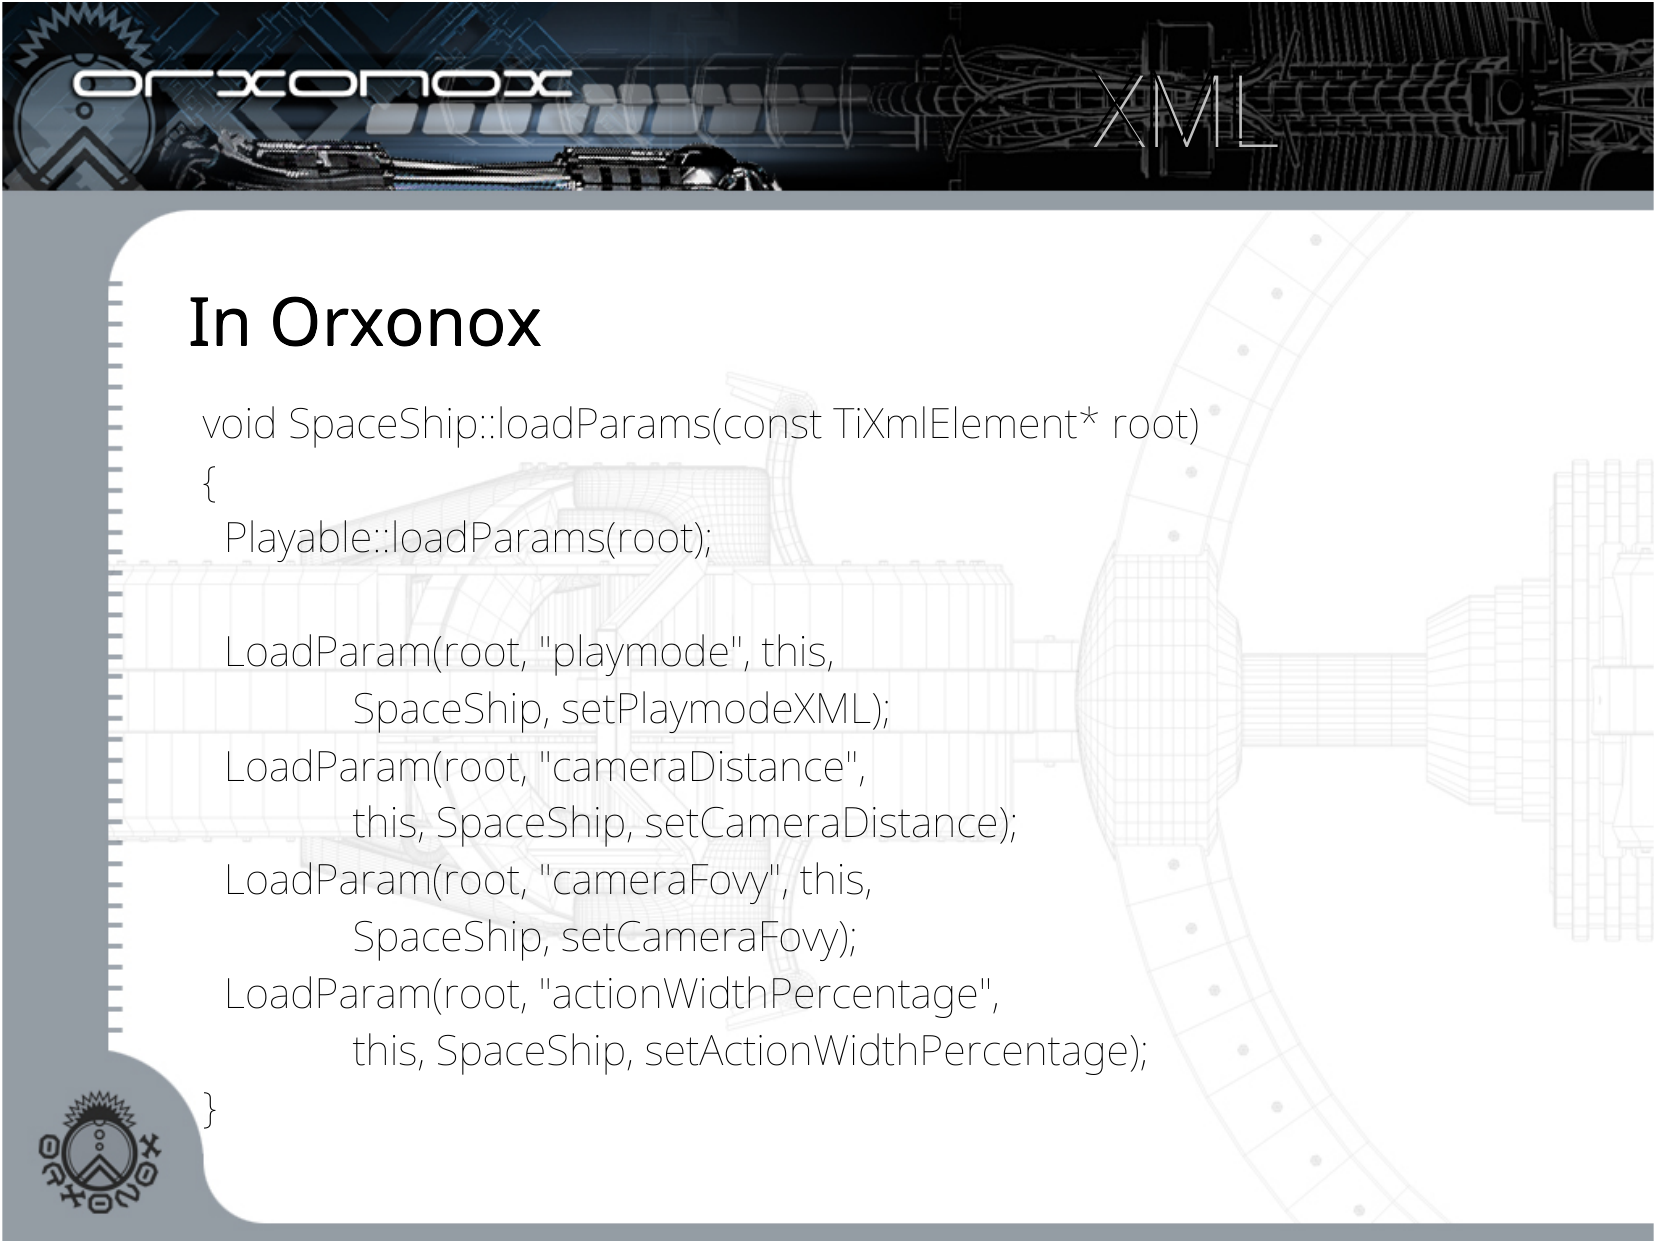

XML
In Orxonox
void SpaceShip::loadParams(const TiXmlElement* root)
{
 Playable::loadParams(root);
 LoadParam(root, "playmode", this,
		SpaceShip, setPlaymodeXML);
 LoadParam(root, "cameraDistance",
		this, SpaceShip, setCameraDistance);
 LoadParam(root, "cameraFovy", this,
		SpaceShip, setCameraFovy);
 LoadParam(root, "actionWidthPercentage",
		this, SpaceShip, setActionWidthPercentage);
}